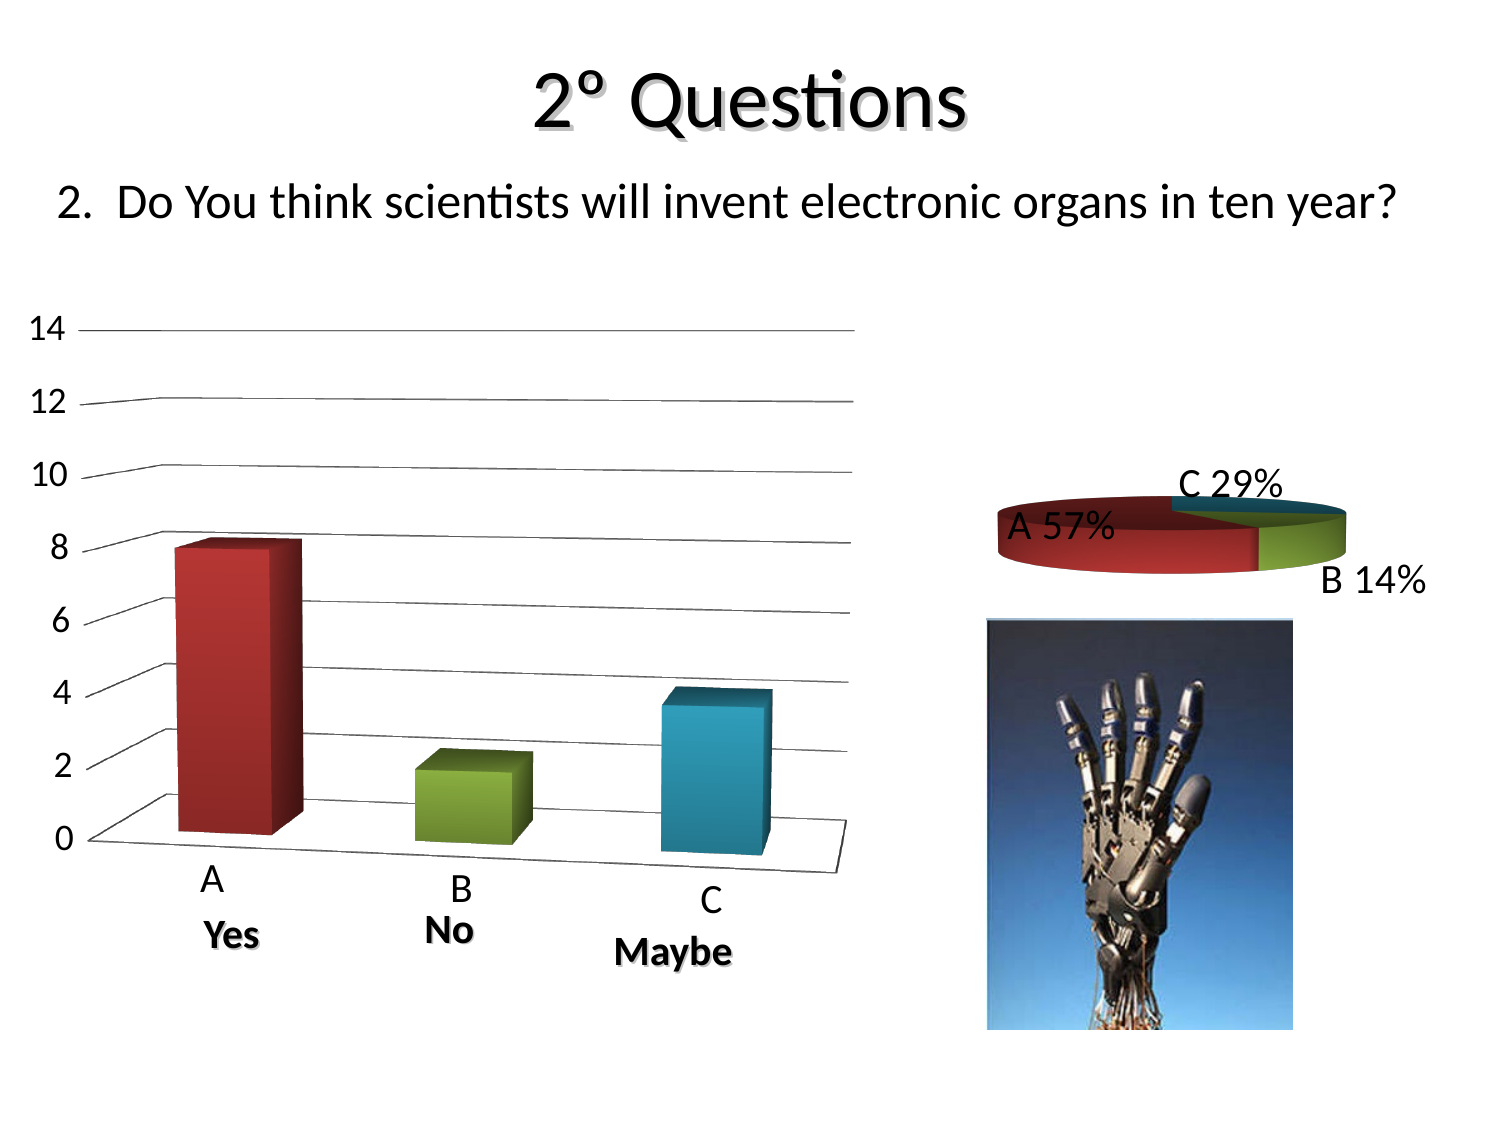

2º Questions
2. Do You think scientists will invent electronic organs in ten year?
[unsupported chart]
[unsupported chart]
No
Yes
Maybe